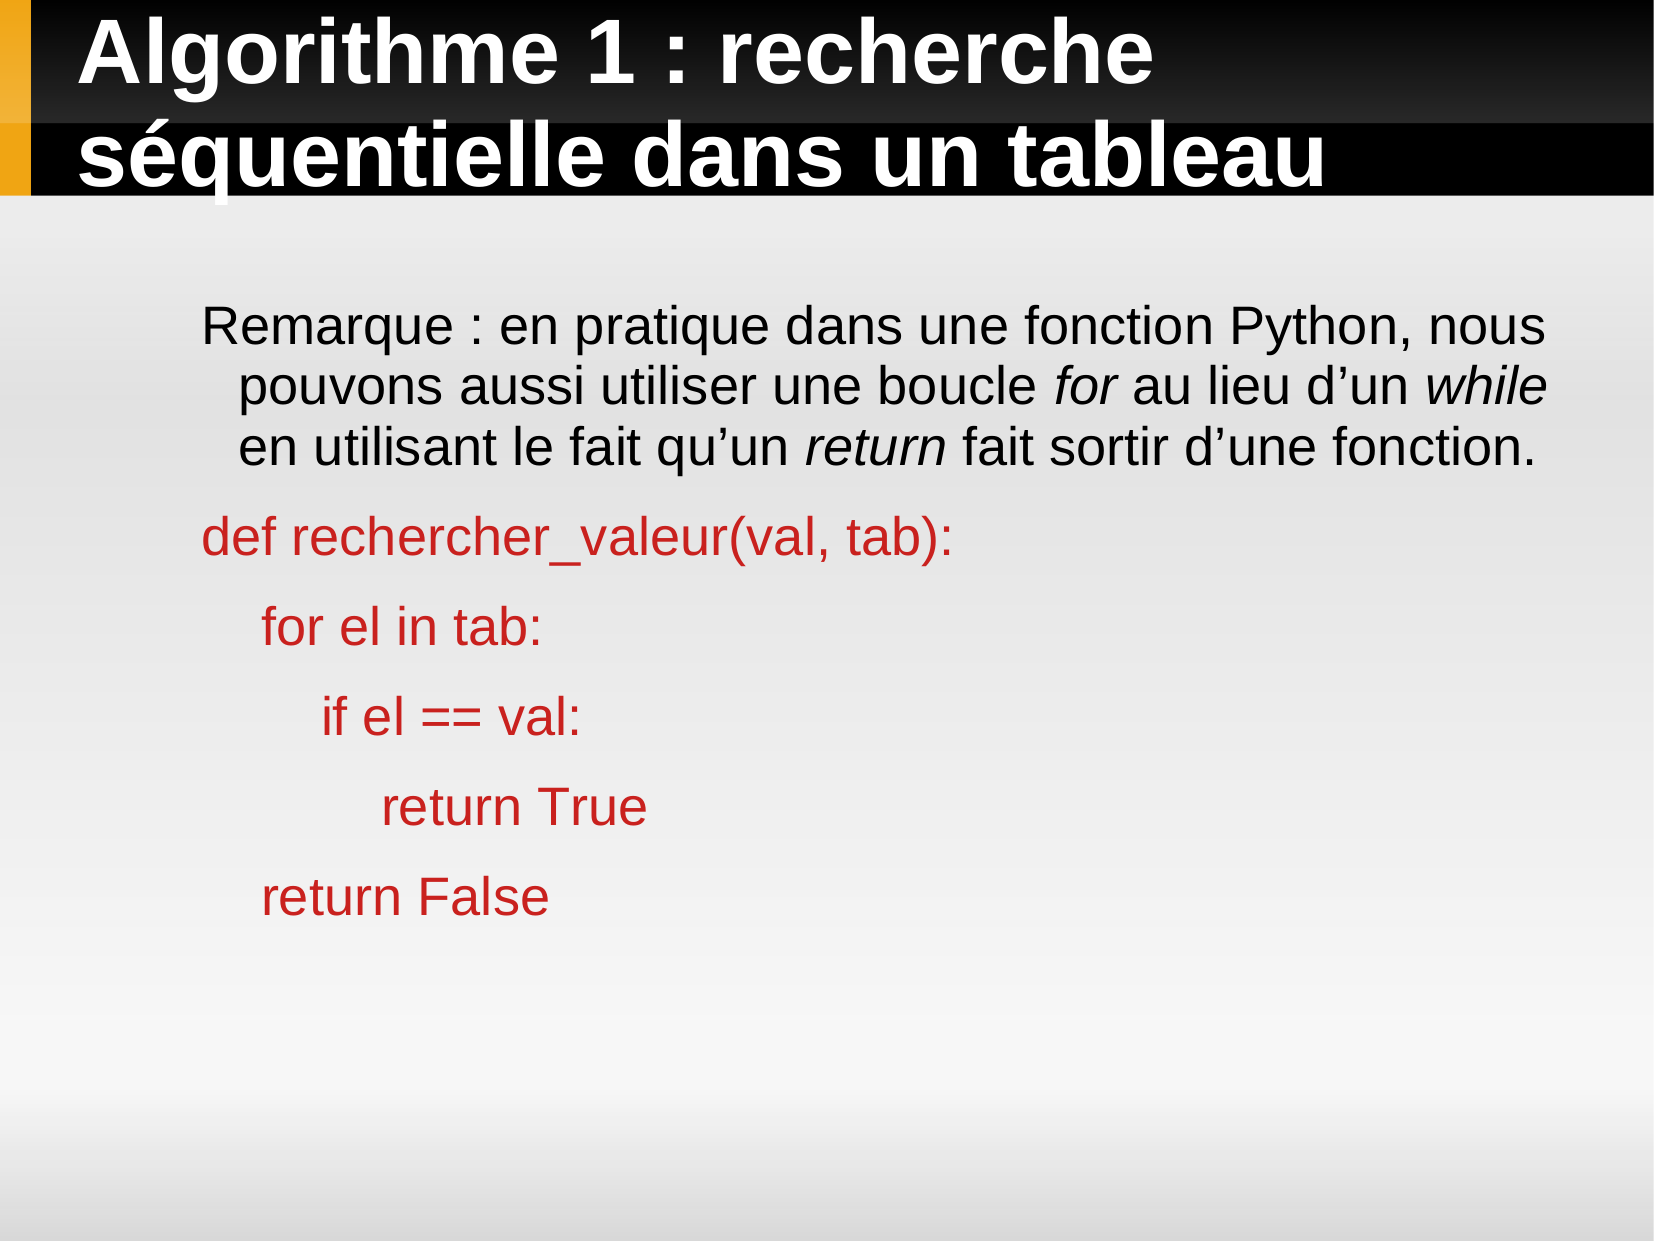

Algorithme 1 : recherche séquentielle dans un tableau
# Remarque : en pratique dans une fonction Python, nous pouvons aussi utiliser une boucle for au lieu d’un while en utilisant le fait qu’un return fait sortir d’une fonction.
def rechercher_valeur(val, tab):
 for el in tab:
 if el == val:
 return True
 return False